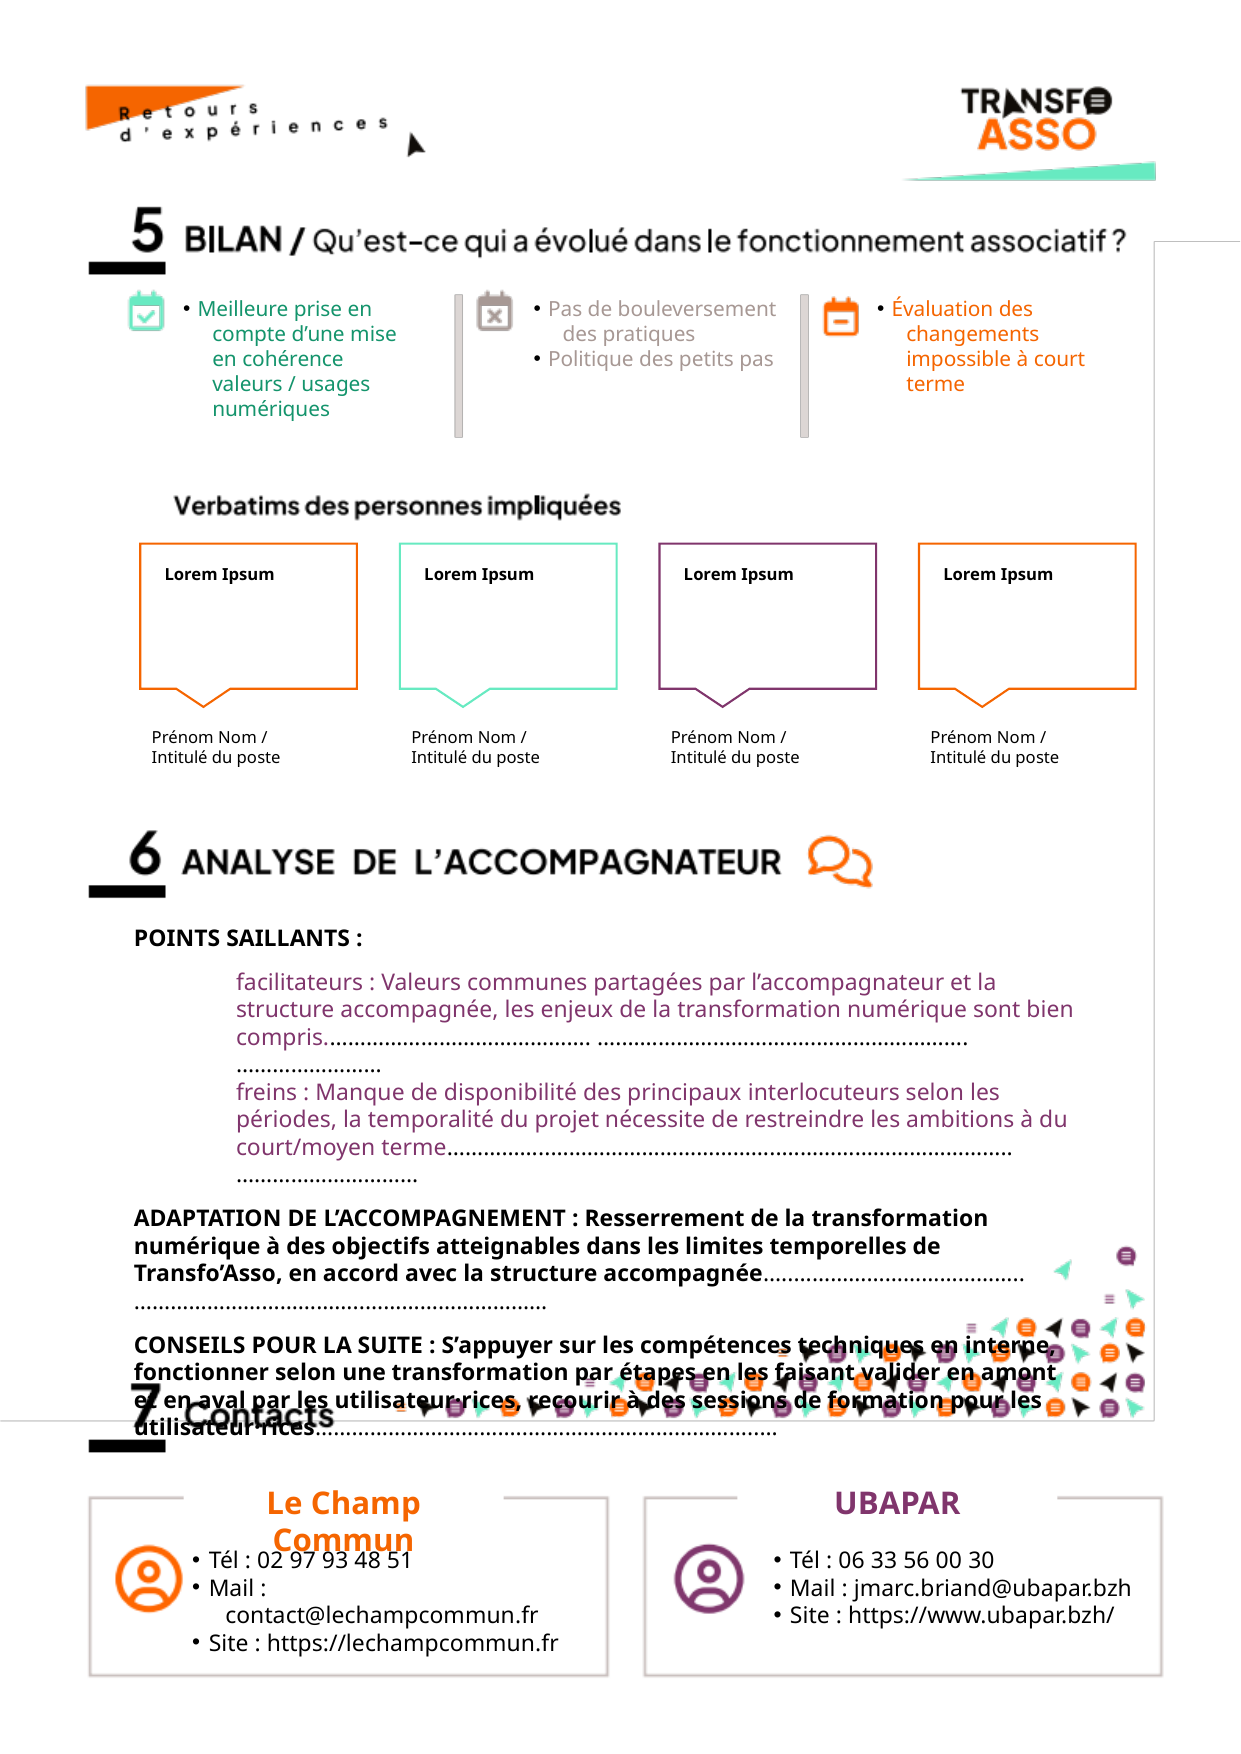

Meilleure prise en compte d’une mise en cohérence valeurs / usages numériques
Pas de bouleversement des pratiques
Politique des petits pas
Évaluation des changements impossible à court terme
Lorem Ipsum
Prénom Nom /
Intitulé du poste
Lorem Ipsum
Prénom Nom /
Intitulé du poste
Lorem Ipsum
Prénom Nom /
Intitulé du poste
Lorem Ipsum
Prénom Nom /
Intitulé du poste
POINTS SAILLANTS :
facilitateurs : Valeurs communes partagées par l’accompagnateur et la structure accompagnée, les enjeux de la transformation numérique sont bien compris.……………………………………. ….……………………….….…………………….……………………
freins : Manque de disponibilité des principaux interlocuteurs selon les périodes, la temporalité du projet nécessite de restreindre les ambitions à du court/moyen terme……………..………………………………..………………………………..…………………………
ADAPTATION DE L’ACCOMPAGNEMENT : Resserrement de la transformation numérique à des objectifs atteignables dans les limites temporelles de Transfo’Asso, en accord avec la structure accompagnée…..………………………………..………………………………..…………………………
CONSEILS POUR LA SUITE : S’appuyer sur les compétences techniques en interne, fonctionner selon une transformation par étapes en les faisant valider en amont et en aval par les utilisateur·rices, recourir à des sessions de formation pour les utilisateur·rices……………………………..………………………………..…
Le Champ Commun
UBAPAR
Tél : 02 97 93 48 51
Mail : contact@lechampcommun.fr
Site : https://lechampcommun.fr
Tél : 06 33 56 00 30
Mail : jmarc.briand@ubapar.bzh
Site : https://www.ubapar.bzh/